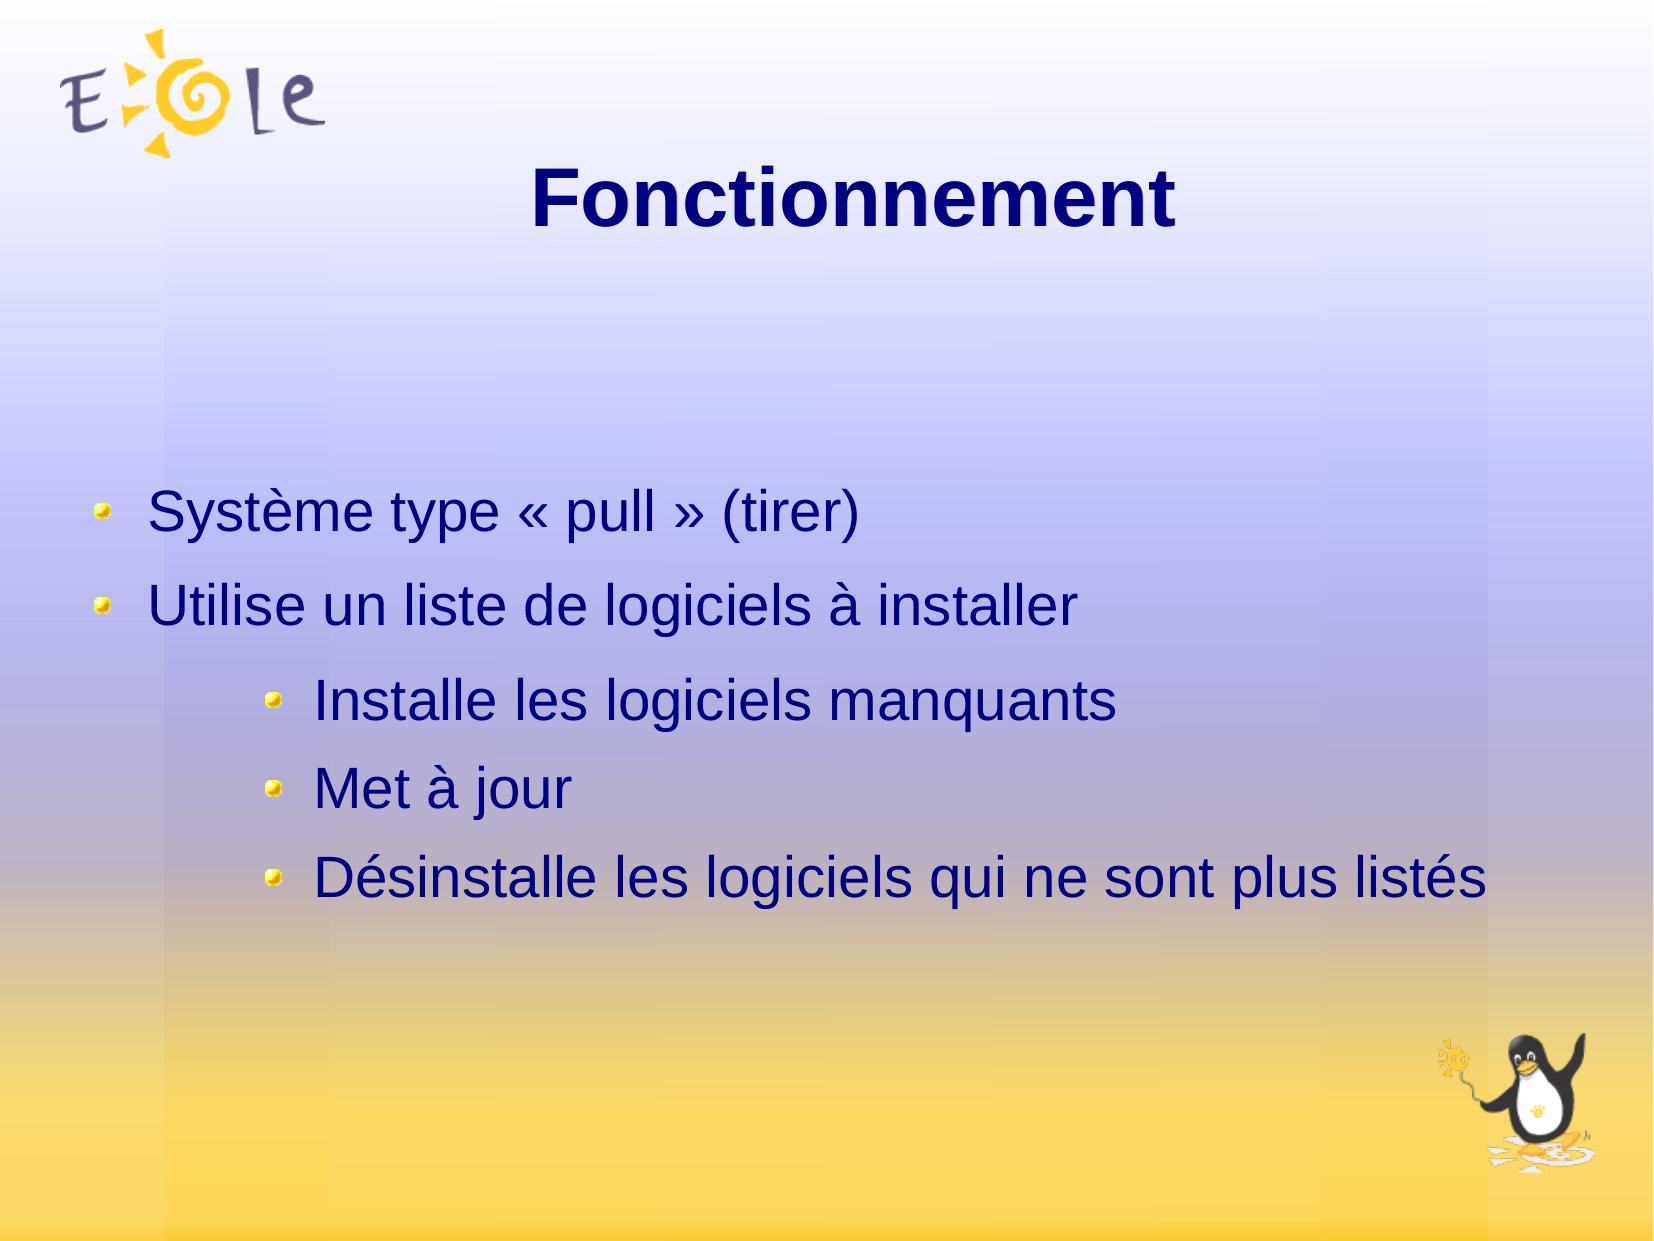

Fonctionnement
# Système type « pull » (tirer)
Utilise un liste de logiciels à installer
Installe les logiciels manquants
Met à jour
Désinstalle les logiciels qui ne sont plus listés